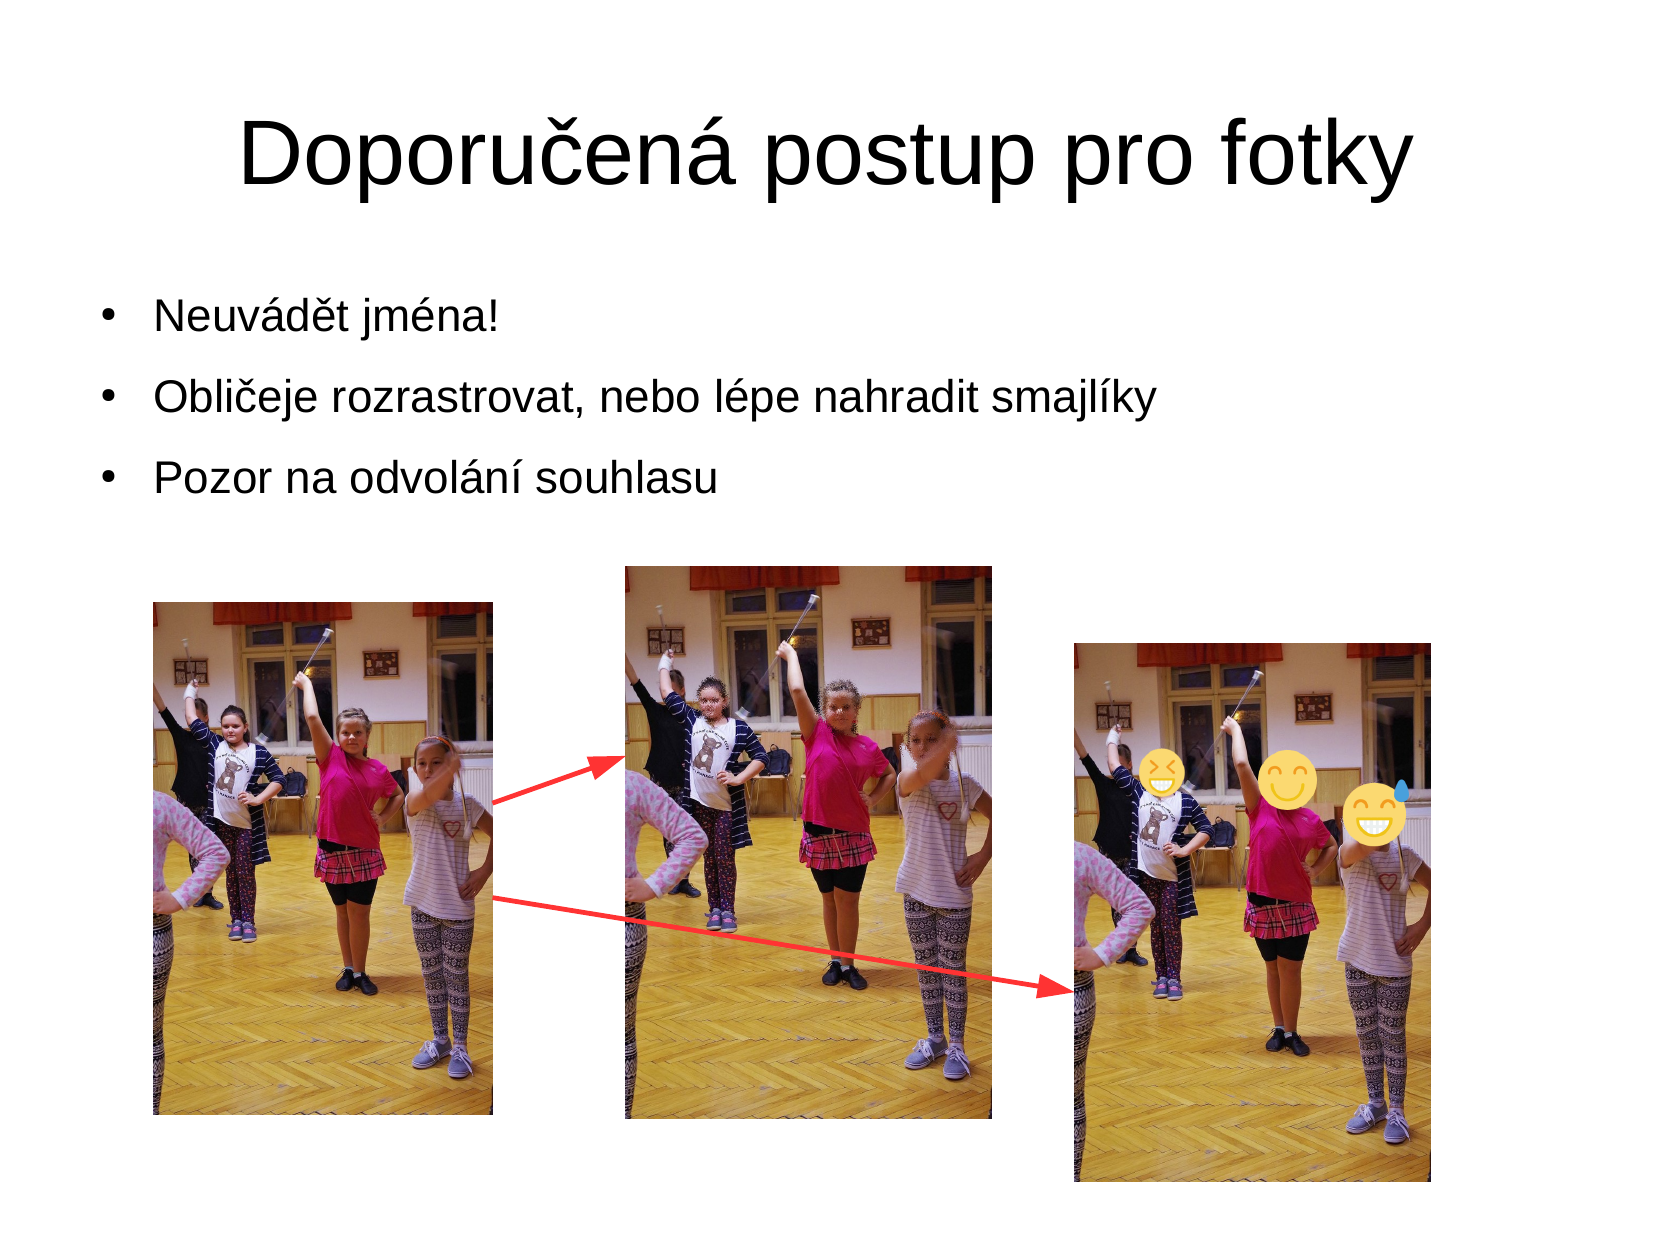

# Doporučená postup pro fotky
Neuvádět jména!
Obličeje rozrastrovat, nebo lépe nahradit smajlíky
Pozor na odvolání souhlasu